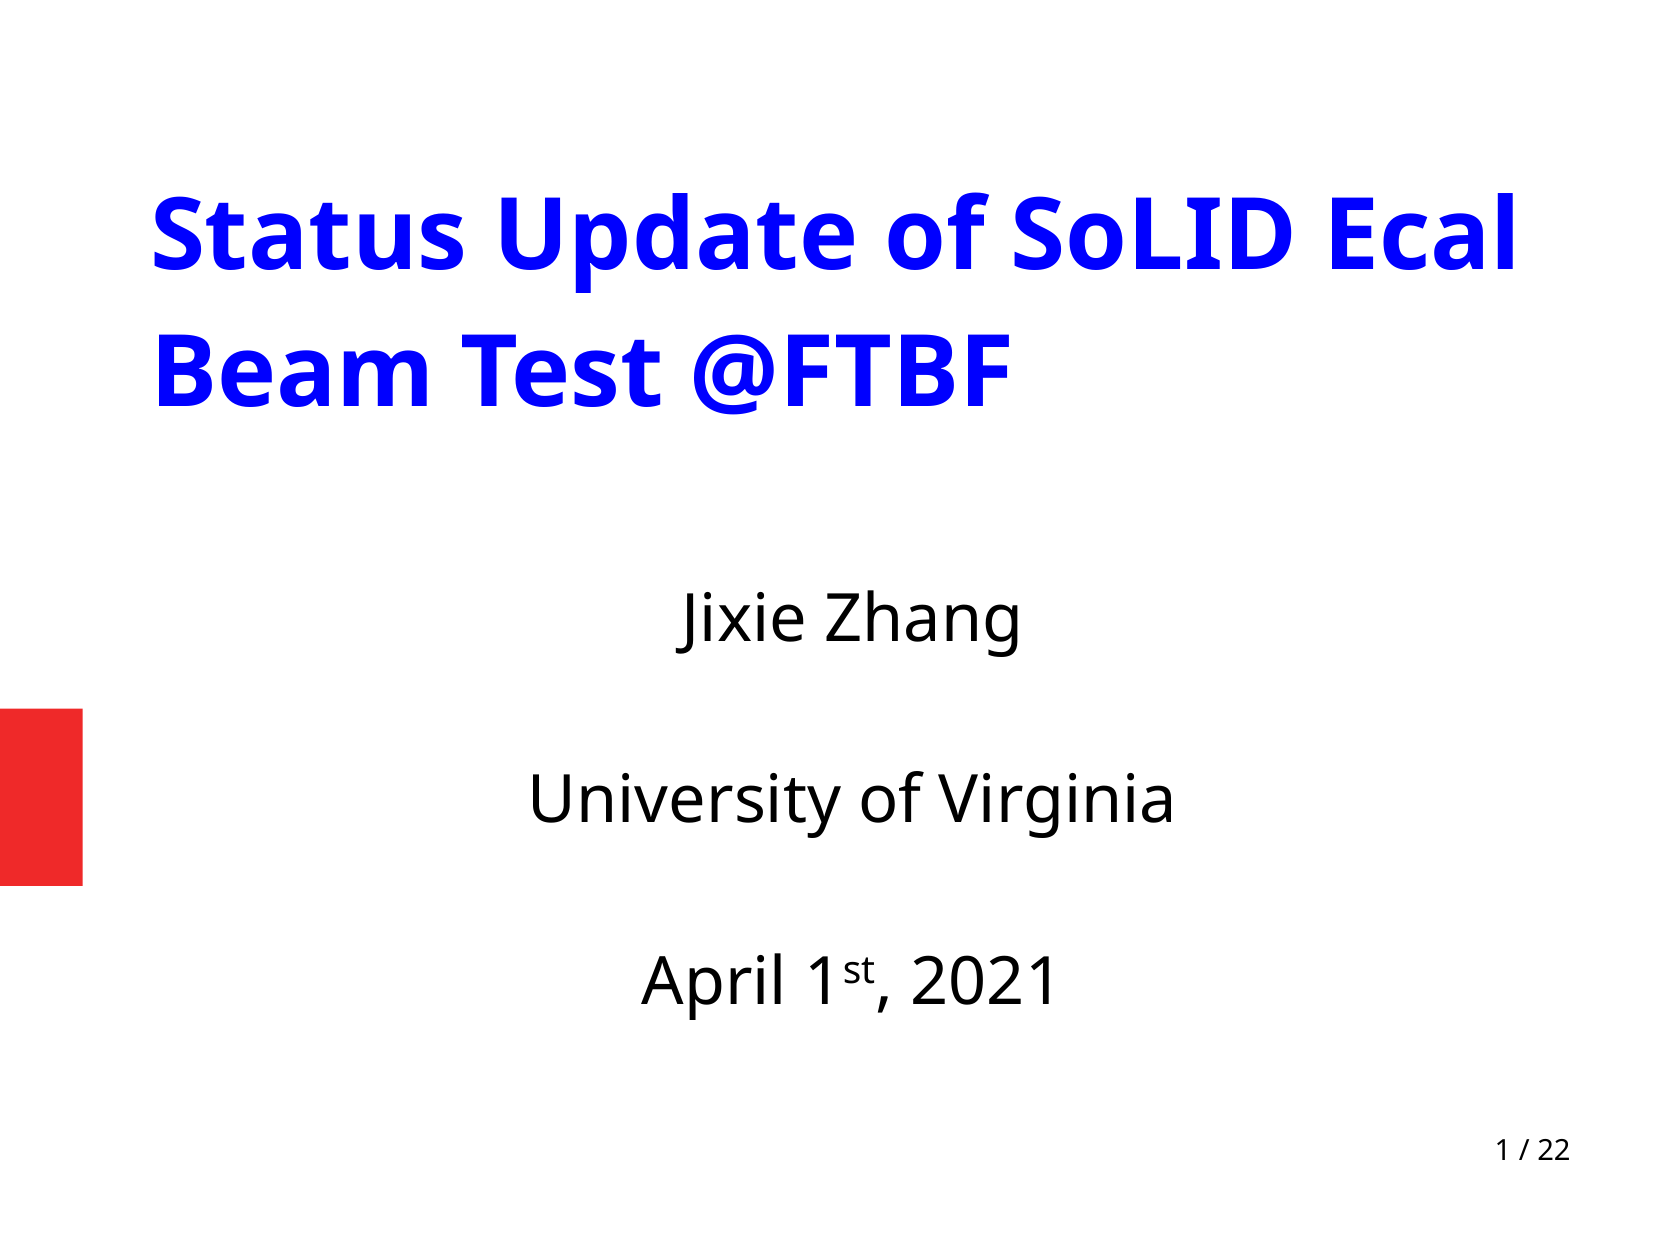

# Status Update of SoLID Ecal Beam Test @FTBF
Jixie Zhang
University of Virginia
April 1st, 2021
1